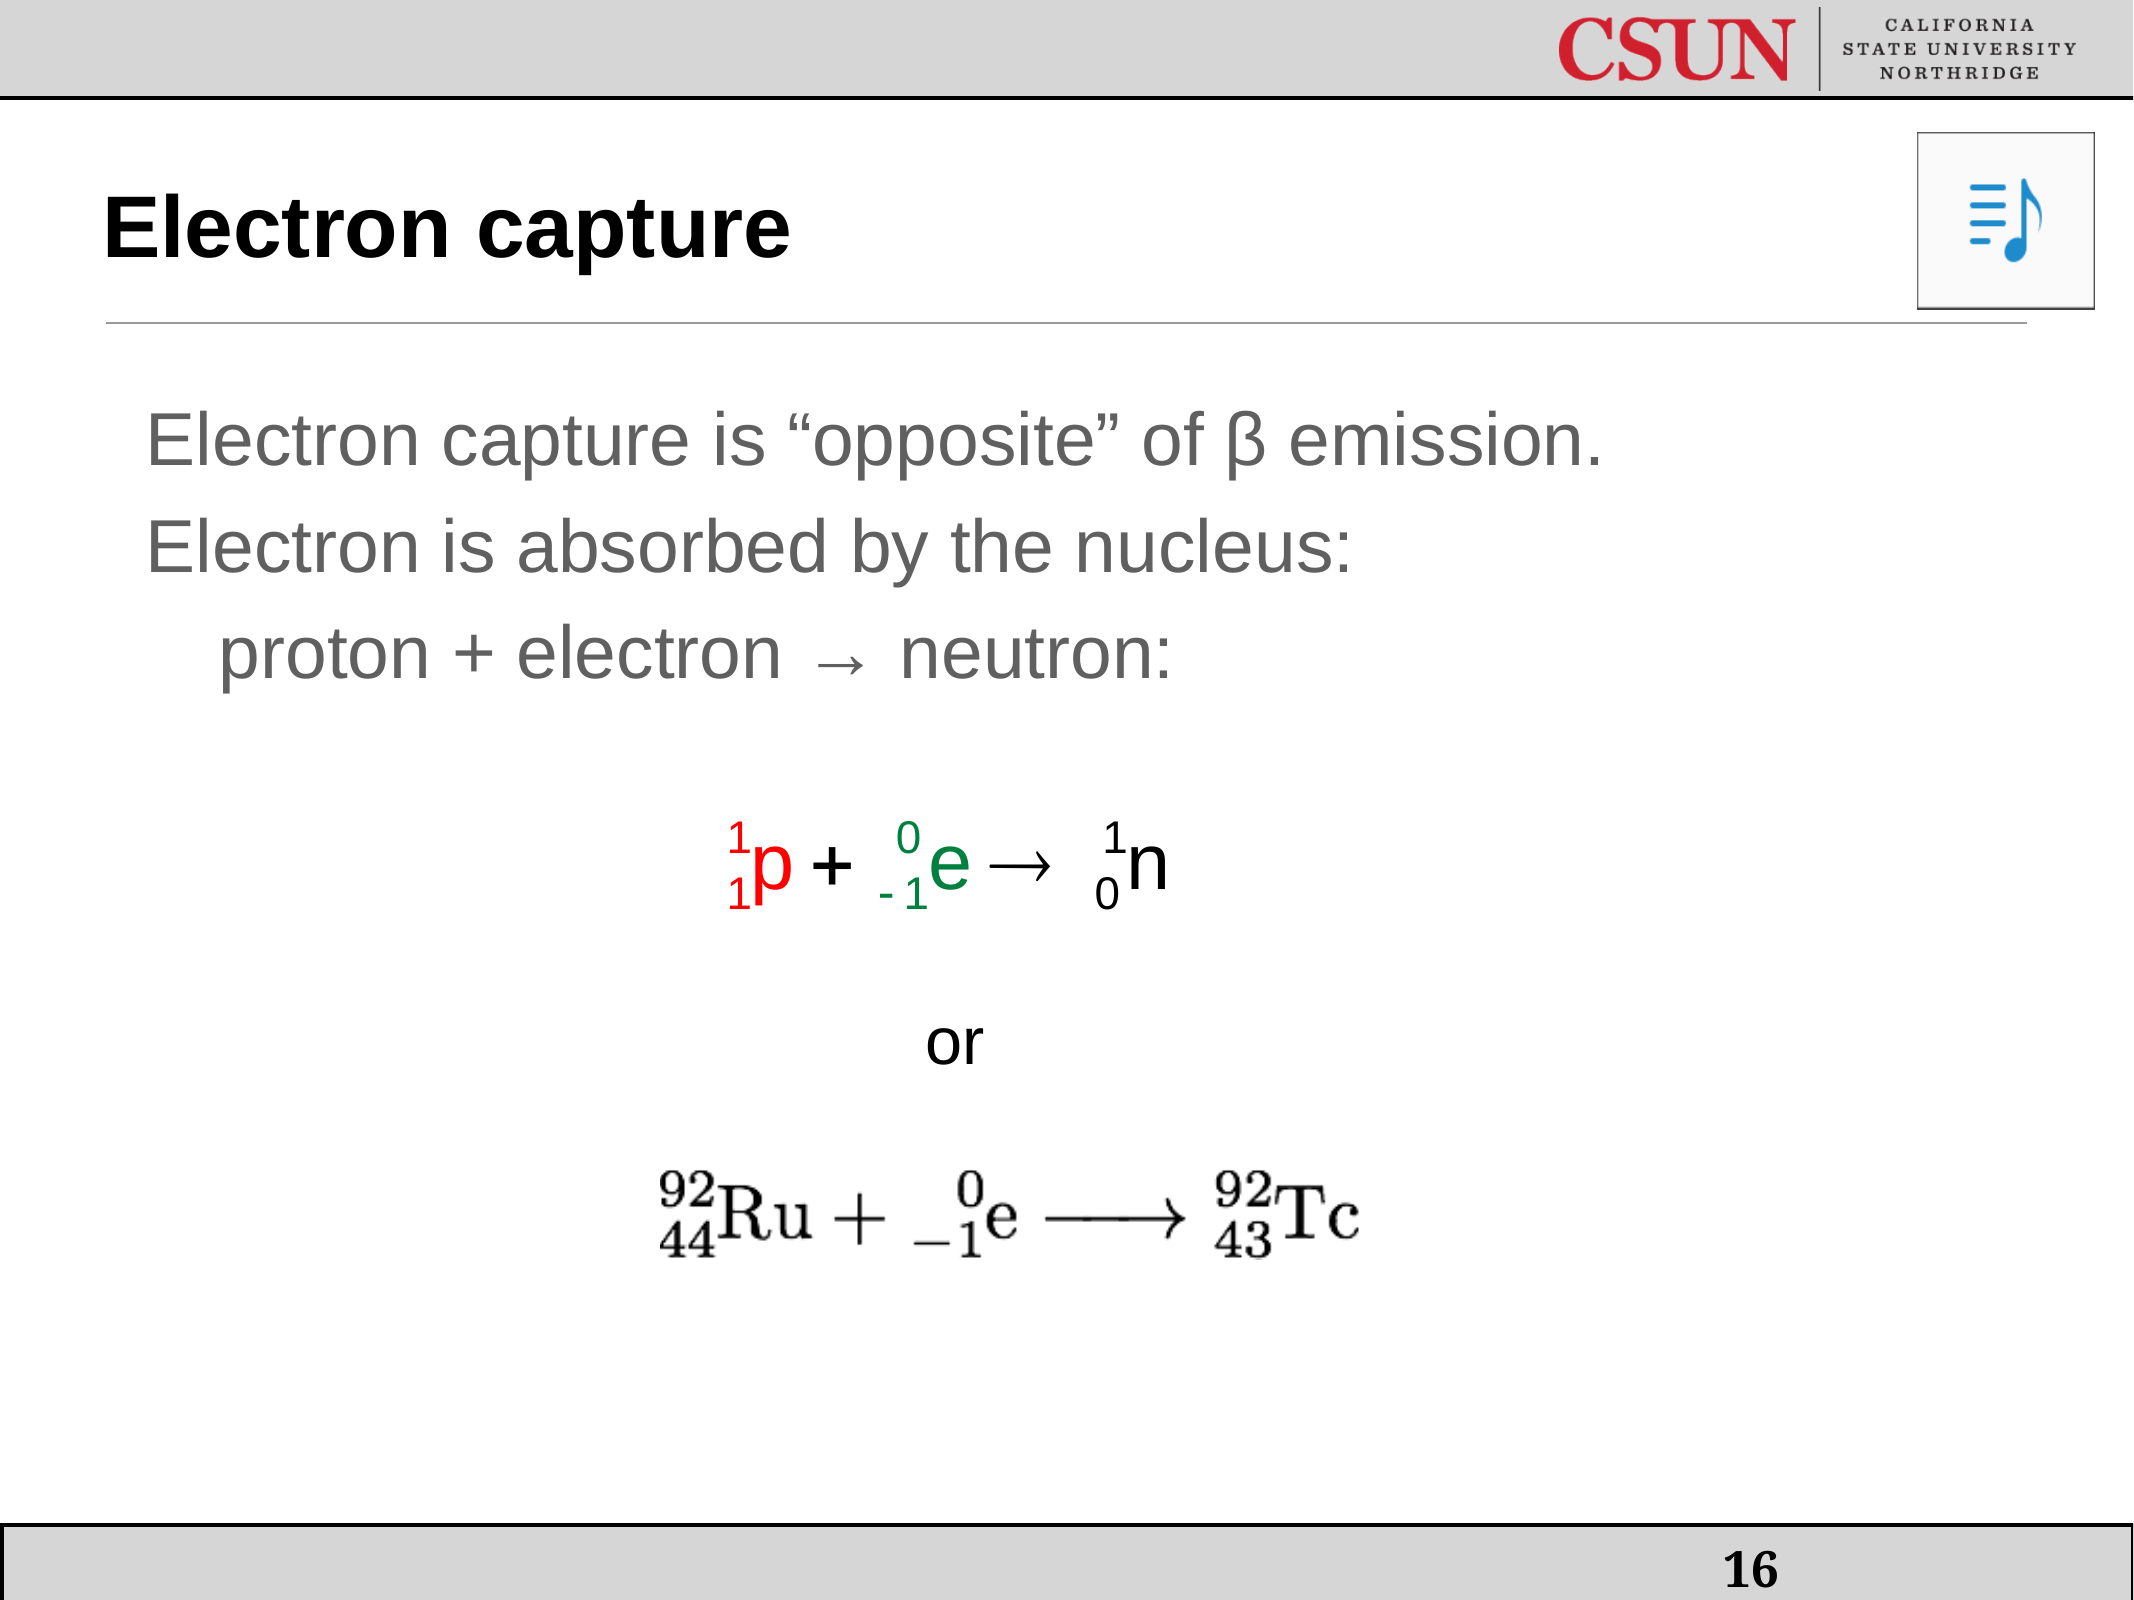

# Electron capture
Electron capture is “opposite” of β emission.
Electron is absorbed by the nucleus:
proton + electron → neutron:
or
16